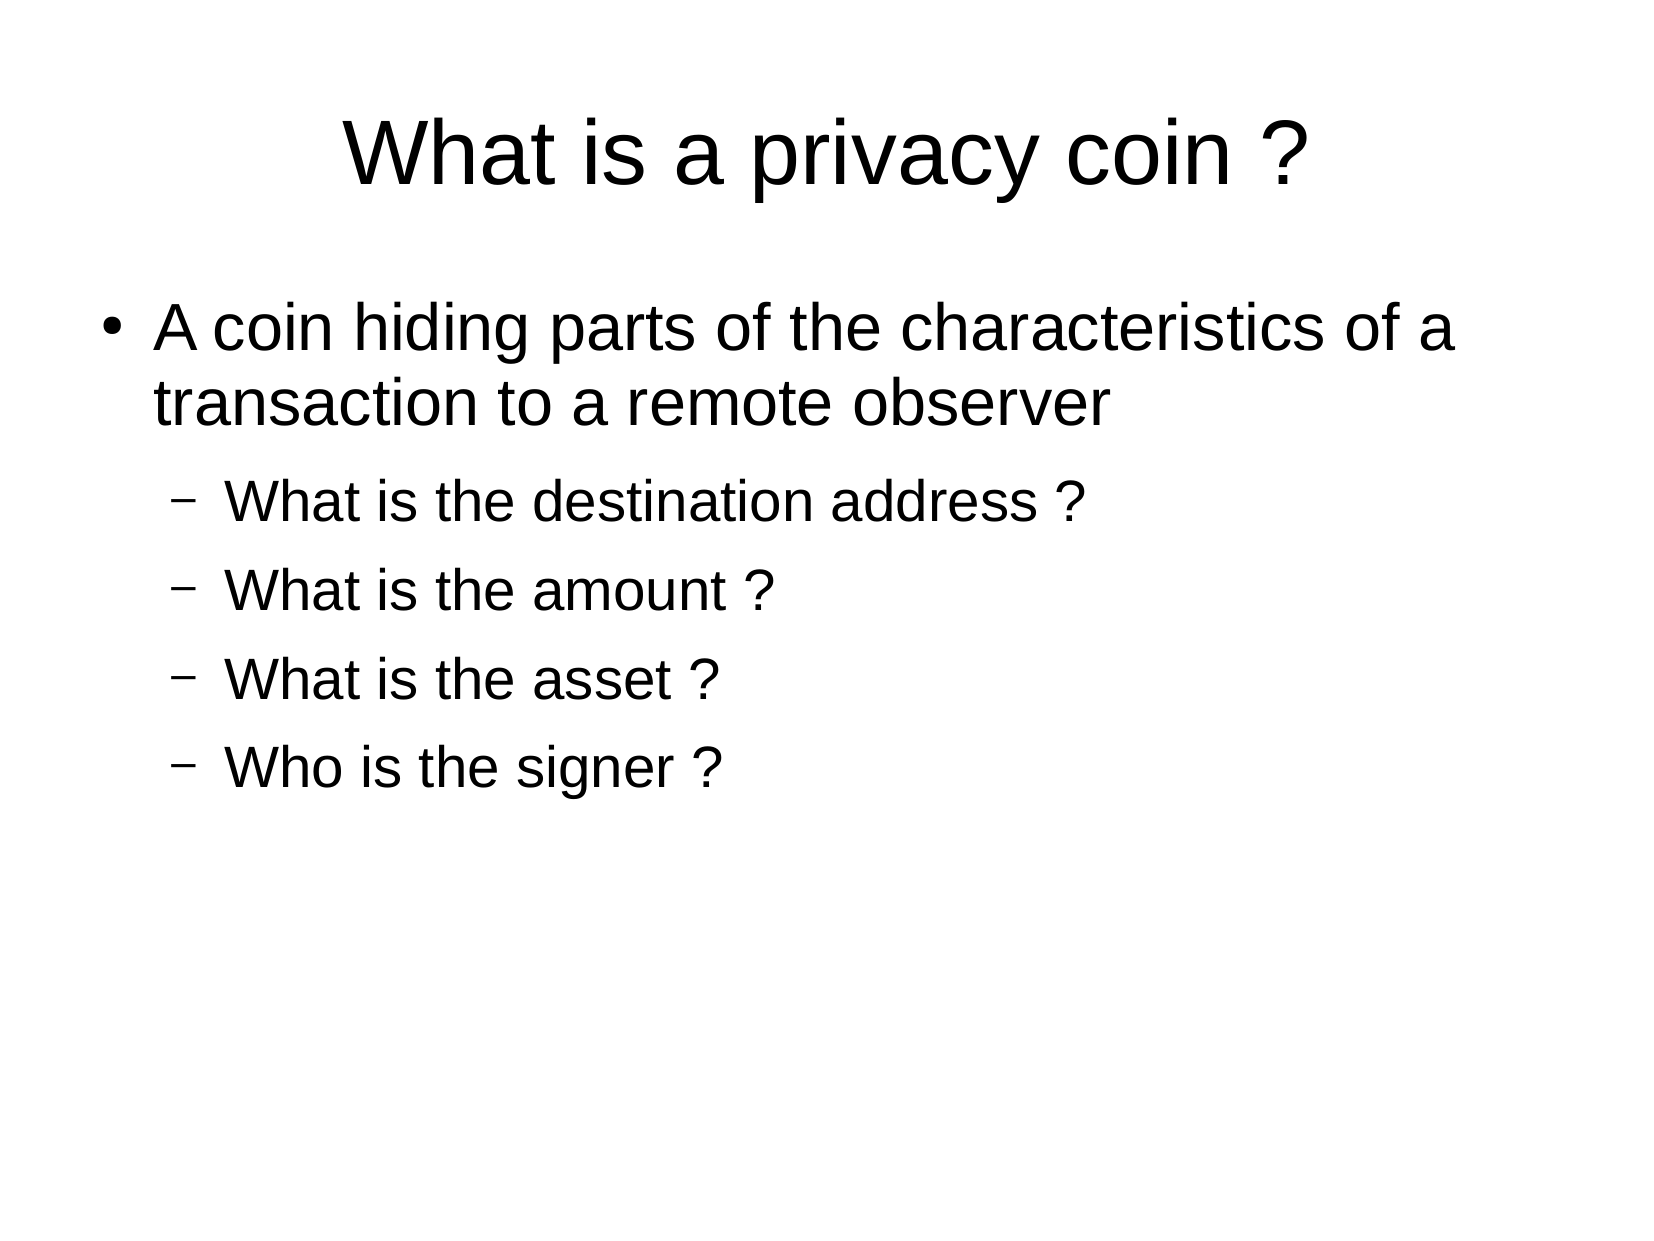

# What is a privacy coin ?
A coin hiding parts of the characteristics of a transaction to a remote observer
What is the destination address ?
What is the amount ?
What is the asset ?
Who is the signer ?